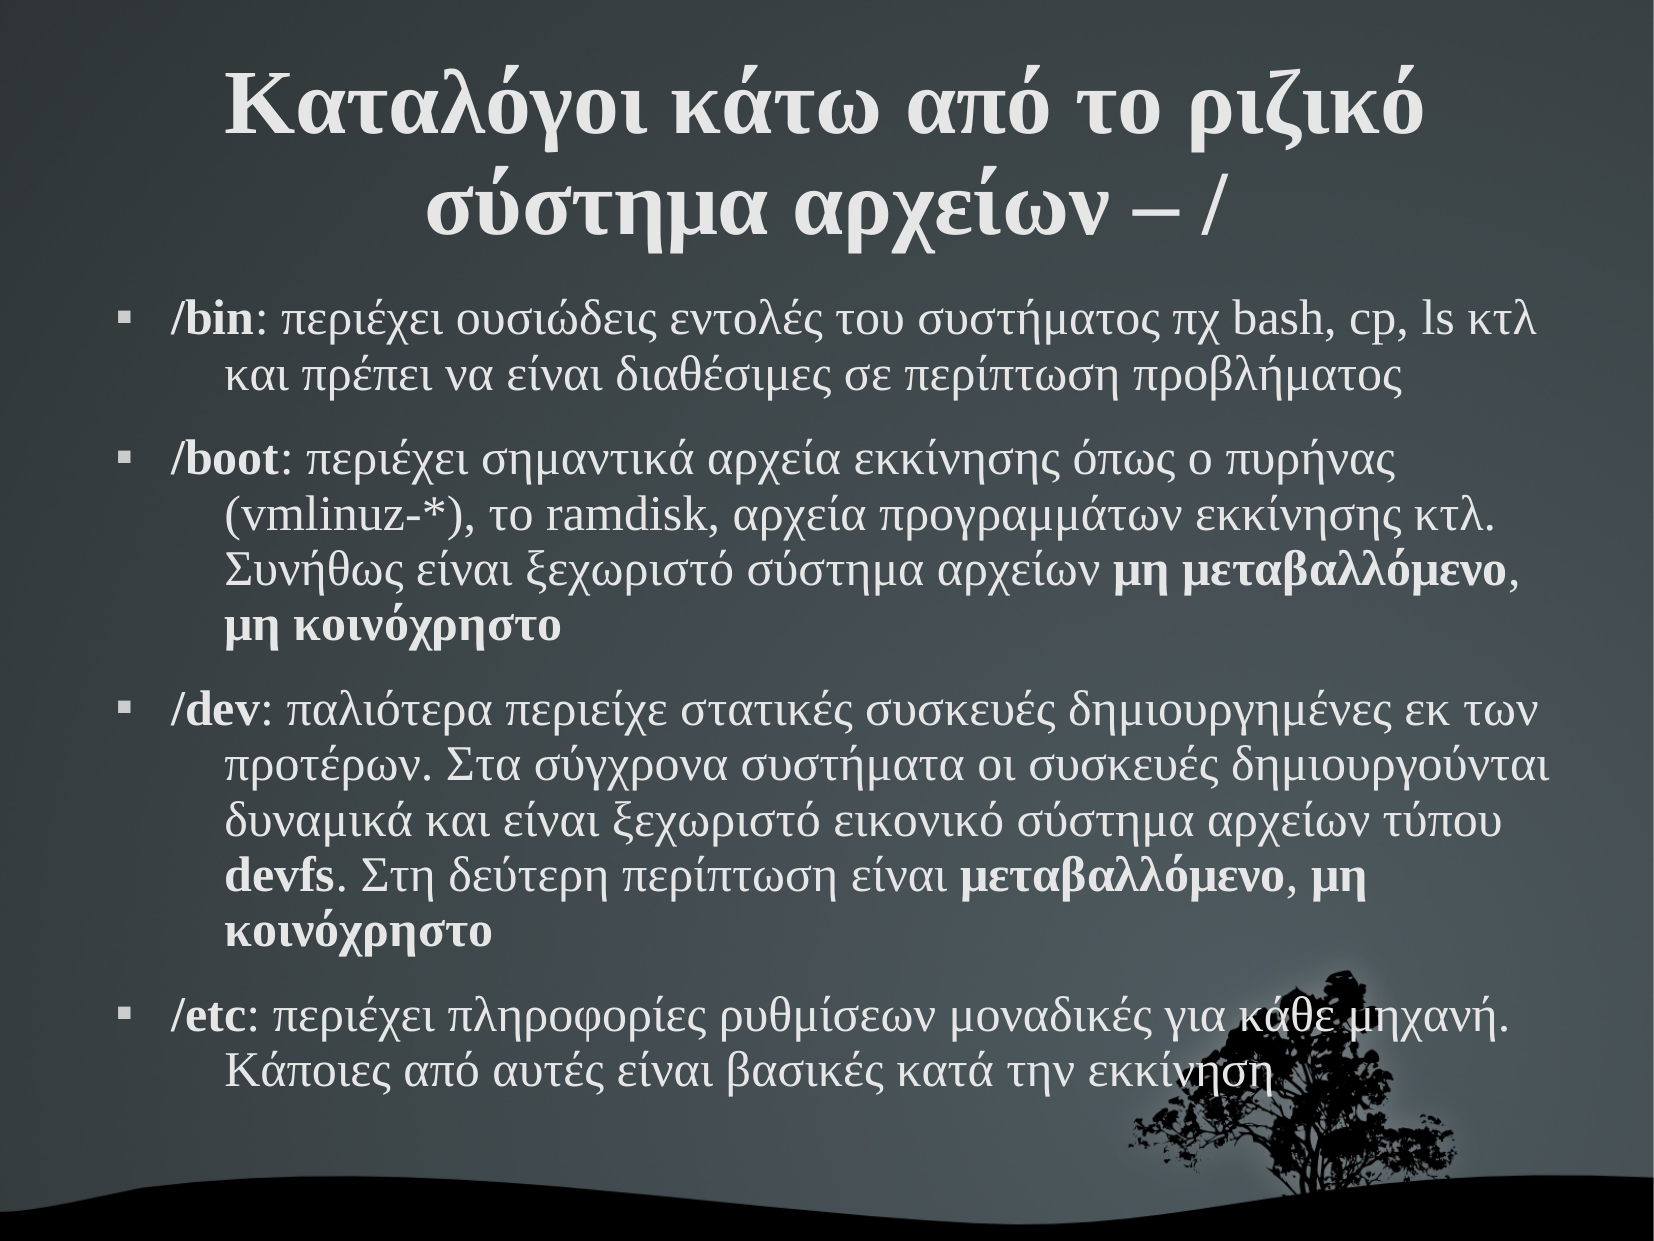

# Καταλόγοι κάτω από το ριζικό σύστημα αρχείων – /
/bin: περιέχει ουσιώδεις εντολές του συστήματος πχ bash, cp, ls κτλ και πρέπει να είναι διαθέσιμες σε περίπτωση προβλήματος
/boot: περιέχει σημαντικά αρχεία εκκίνησης όπως ο πυρήνας (vmlinuz-*), το ramdisk, αρχεία προγραμμάτων εκκίνησης κτλ. Συνήθως είναι ξεχωριστό σύστημα αρχείων μη μεταβαλλόμενο, μη κοινόχρηστο
/dev: παλιότερα περιείχε στατικές συσκευές δημιουργημένες εκ των προτέρων. Στα σύγχρονα συστήματα οι συσκευές δημιουργούνται δυναμικά και είναι ξεχωριστό εικονικό σύστημα αρχείων τύπου devfs. Στη δεύτερη περίπτωση είναι μεταβαλλόμενο, μη κοινόχρηστο
/etc: περιέχει πληροφορίες ρυθμίσεων μοναδικές για κάθε μηχανή. Κάποιες από αυτές είναι βασικές κατά την εκκίνηση